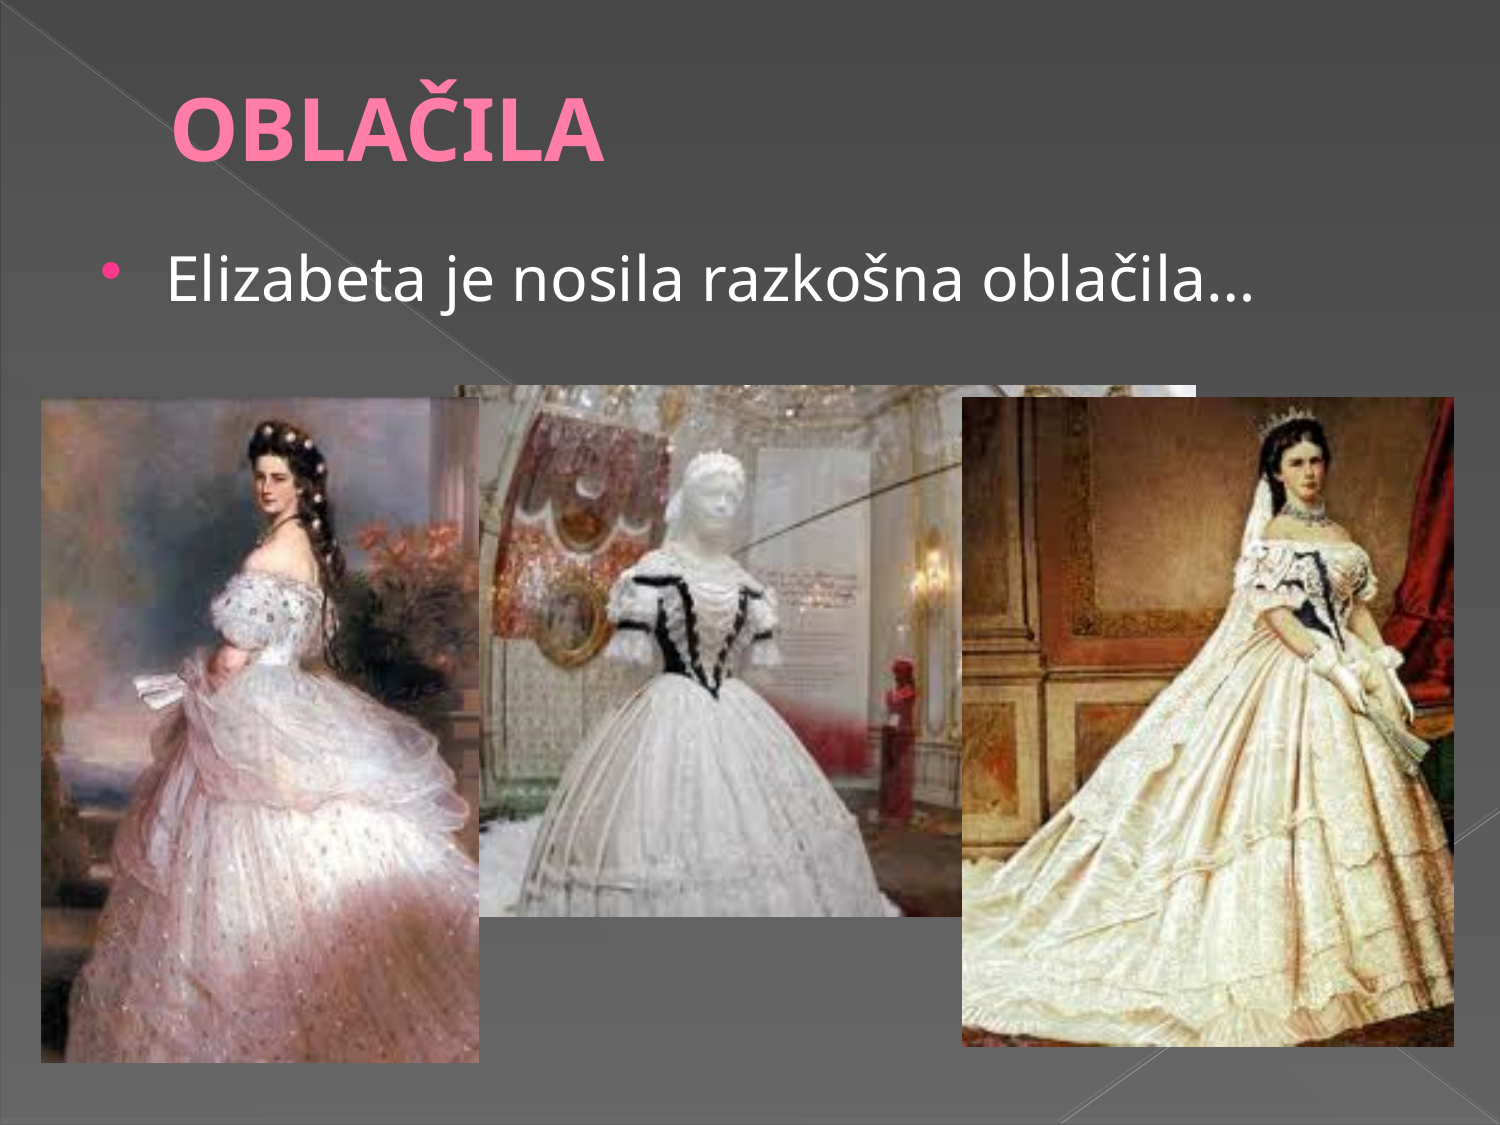

# OBLAČILA
Elizabeta je nosila razkošna oblačila…